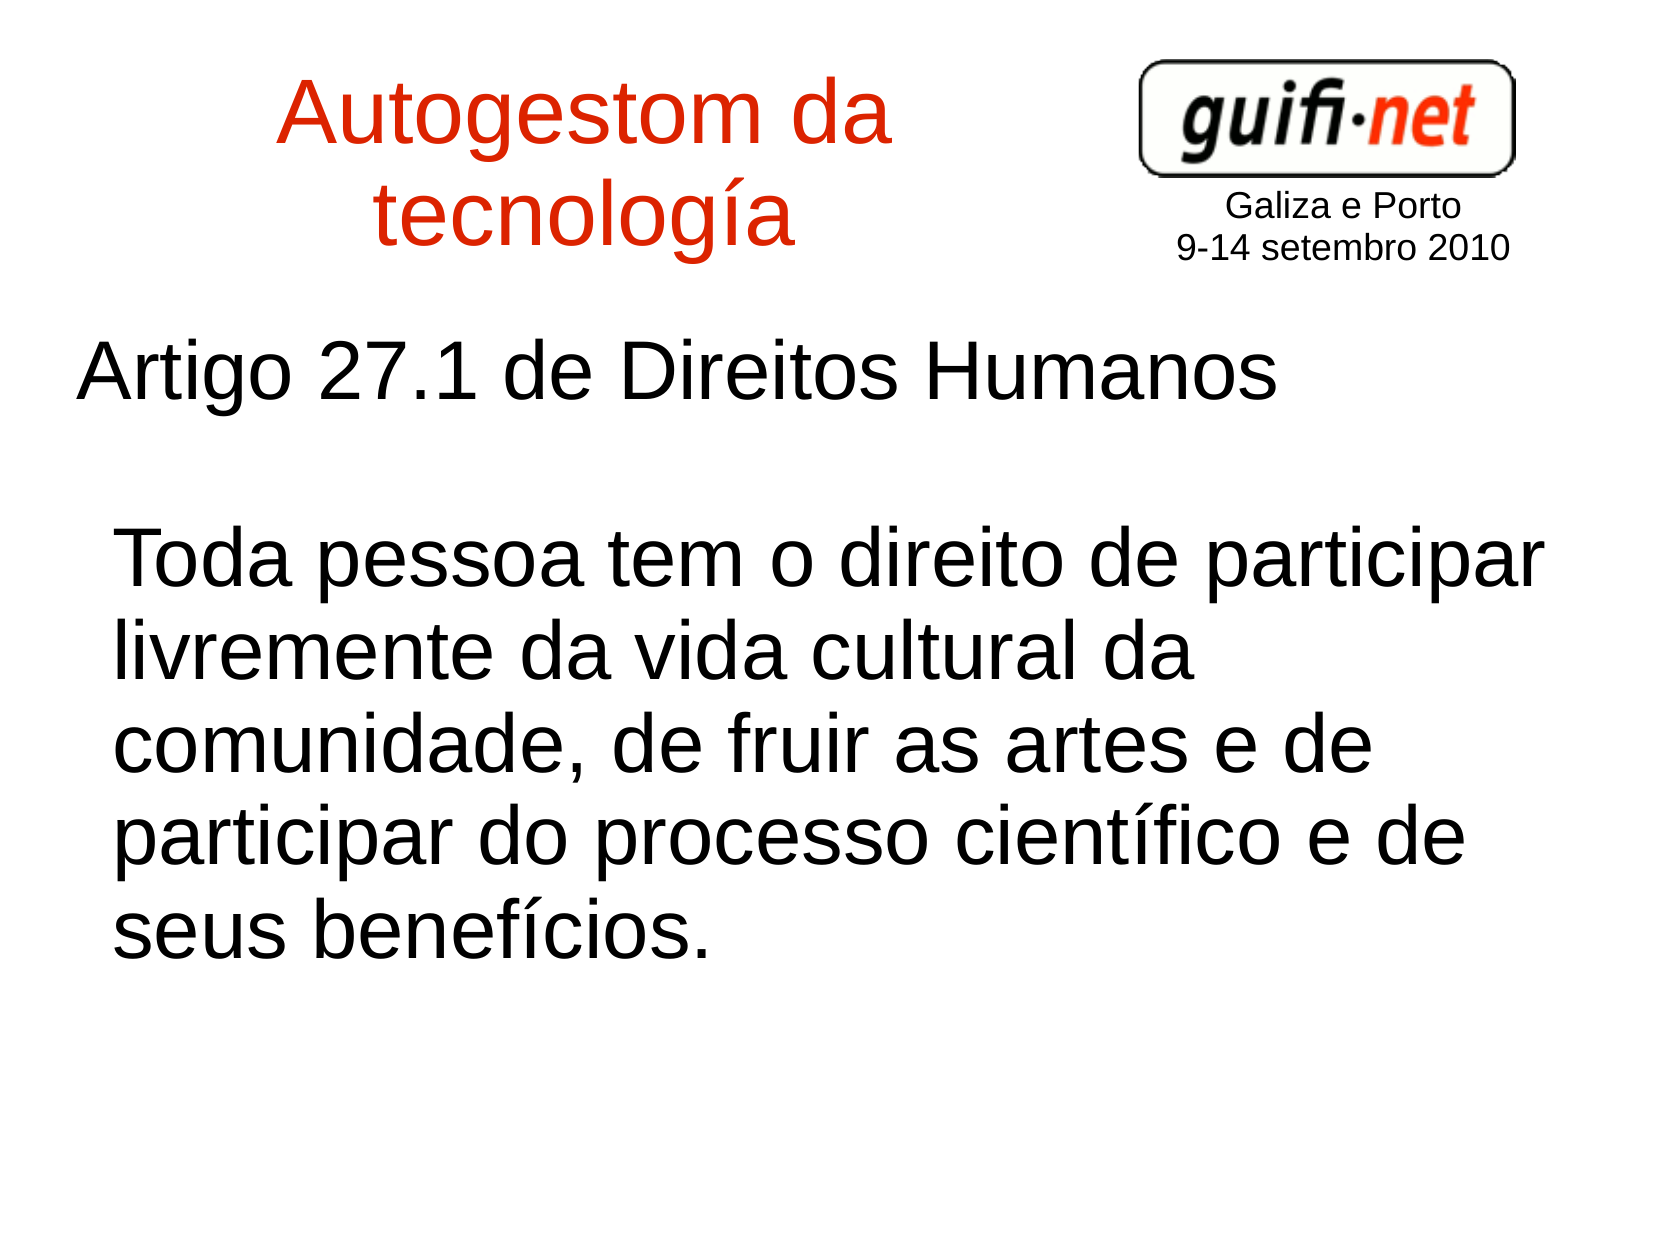

# Autogestom da tecnología
Galiza e Porto
9-14 setembro 2010
Artigo 27.1 de Direitos Humanos
Toda pessoa tem o direito de participar livremente da vida cultural da comunidade, de fruir as artes e de participar do processo científico e de seus benefícios.